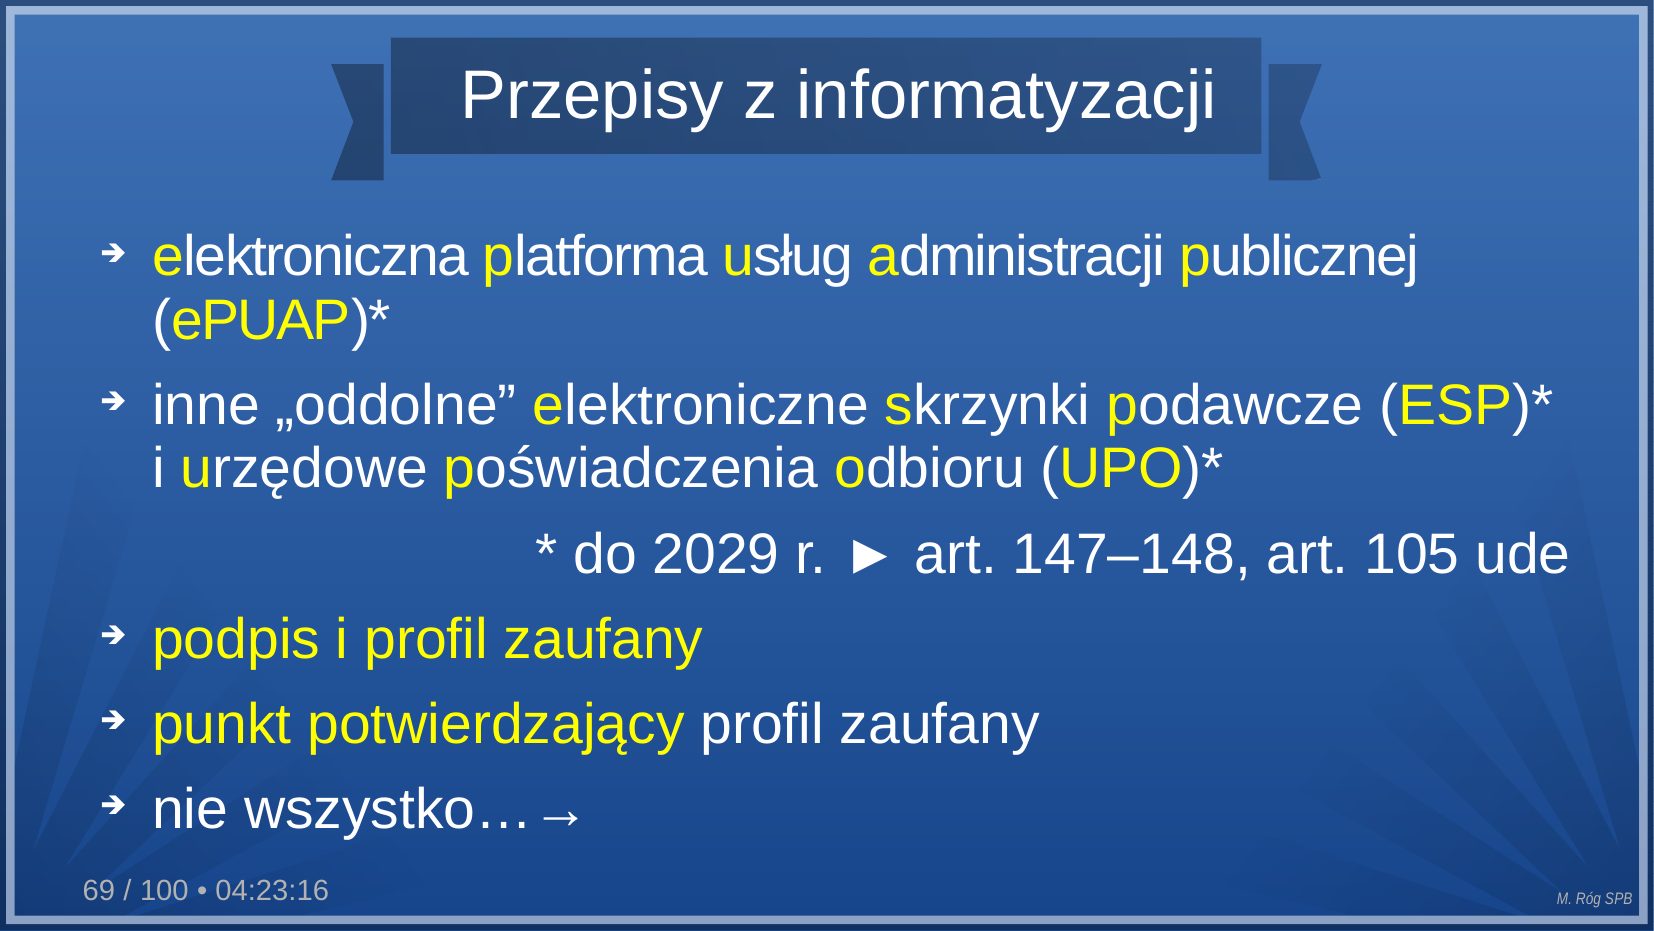

Przepisy z informatyzacji
# elektroniczna platforma usług administracji publicznej (ePUAP)*
inne „oddolne” elektroniczne skrzynki podawcze (ESP)* i urzędowe poświadczenia odbioru (UPO)*
* do 2029 r. ► art. 147–148, art. 105 ude
podpis i profil zaufany
punkt potwierdzający profil zaufany
nie wszystko…→